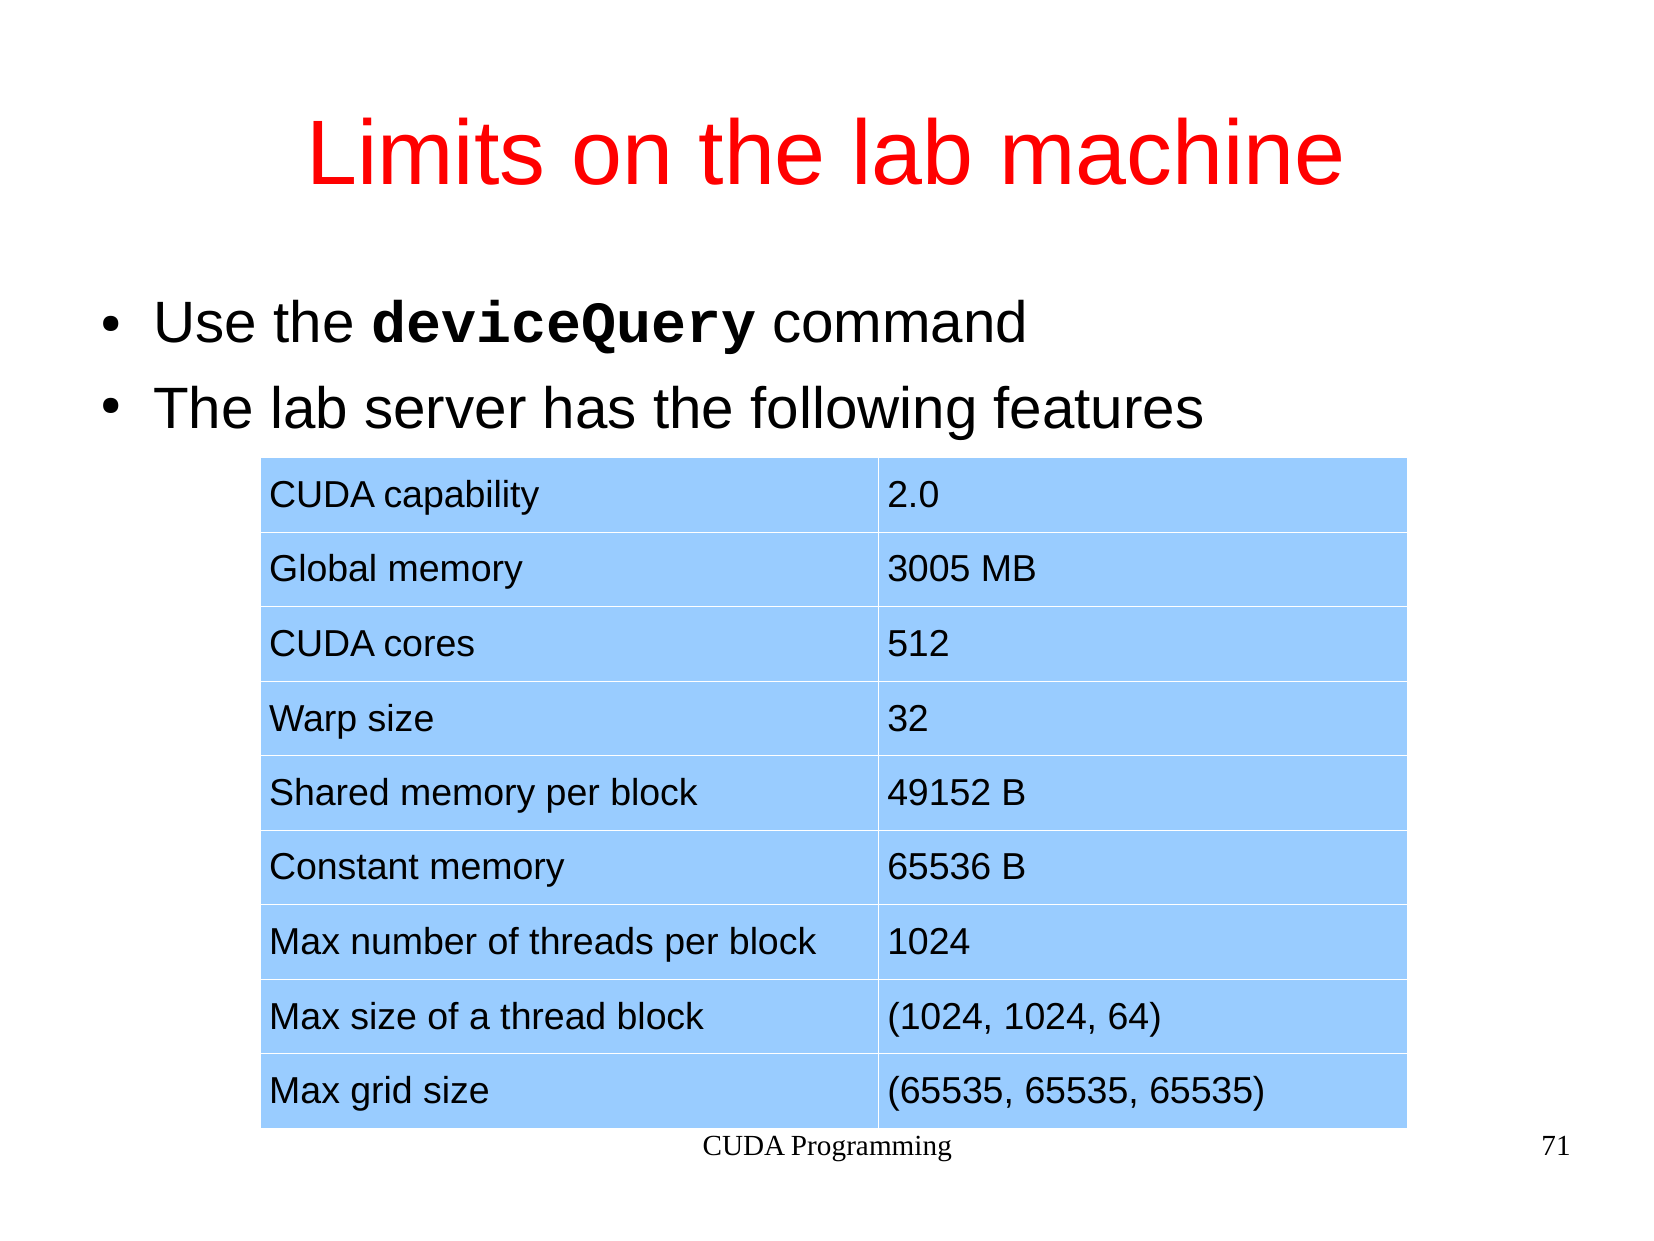

# Limits on the lab machine
Use the deviceQuery command
The lab server has the following features
| CUDA capability | 2.0 |
| --- | --- |
| Global memory | 3005 MB |
| CUDA cores | 512 |
| Warp size | 32 |
| Shared memory per block | 49152 B |
| Constant memory | 65536 B |
| Max number of threads per block | 1024 |
| Max size of a thread block | (1024, 1024, 64) |
| Max grid size | (65535, 65535, 65535) |
CUDA Programming
71